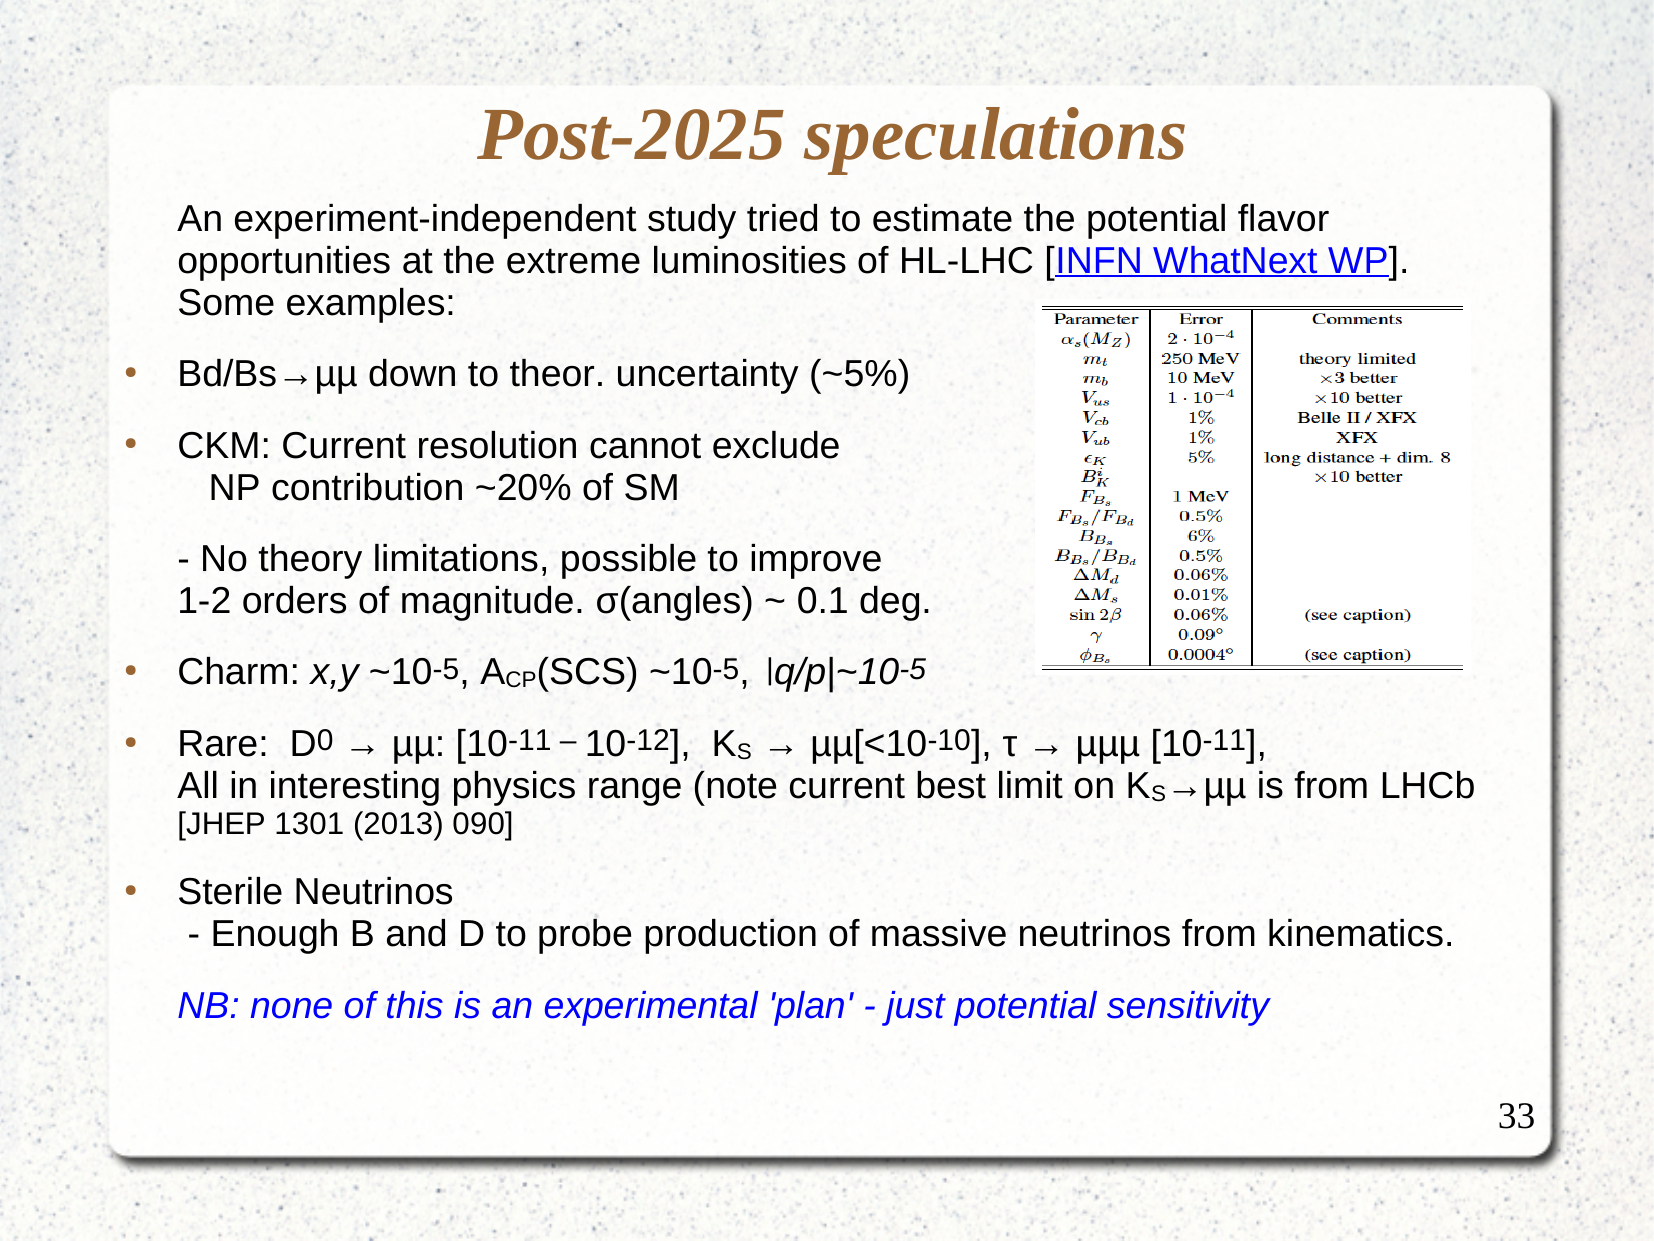

# Post-2025 speculations
An experiment-independent study tried to estimate the potential flavor opportunities at the extreme luminosities of HL-LHC [INFN WhatNext WP].
Some examples:
Bd/Bs→µµ down to theor. uncertainty (~5%)
CKM: Current resolution cannot exclude
 NP contribution ~20% of SM
- No theory limitations, possible to improve
1-2 orders of magnitude. σ(angles) ~ 0.1 deg.
Charm: x,y ~10-5, ACP(SCS) ~10-5, |q/p|~10-5
Rare: D0 → µµ: [10-11 – 10-12], KS → µµ[<10-10], τ → µµµ [10-11],
All in interesting physics range (note current best limit on KS→µµ is from LHCb
[JHEP 1301 (2013) 090]
Sterile Neutrinos
 - Enough B and D to probe production of massive neutrinos from kinematics.
NB: none of this is an experimental 'plan' - just potential sensitivity
33